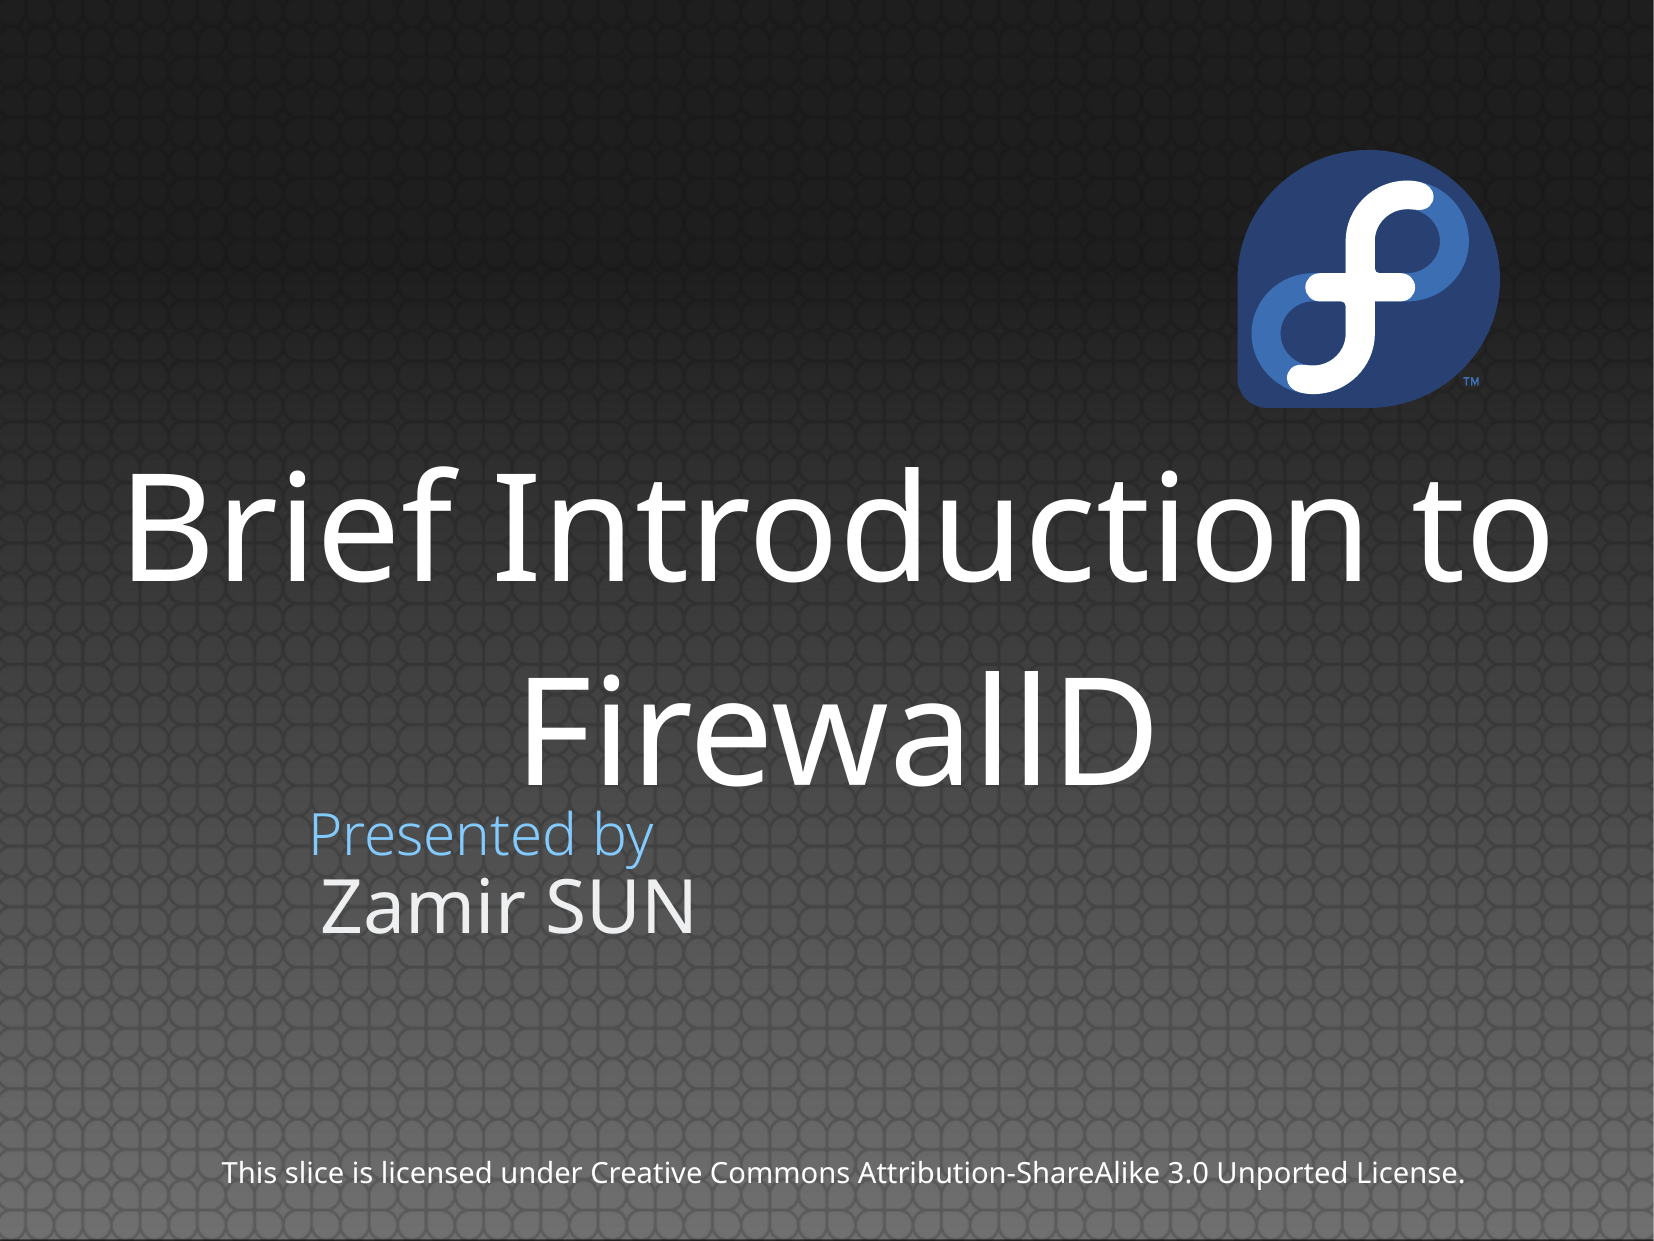

Brief Introduction to FirewallD
Presented by
Zamir SUN
This slice is licensed under Creative Commons Attribution-ShareAlike 3.0 Unported License.